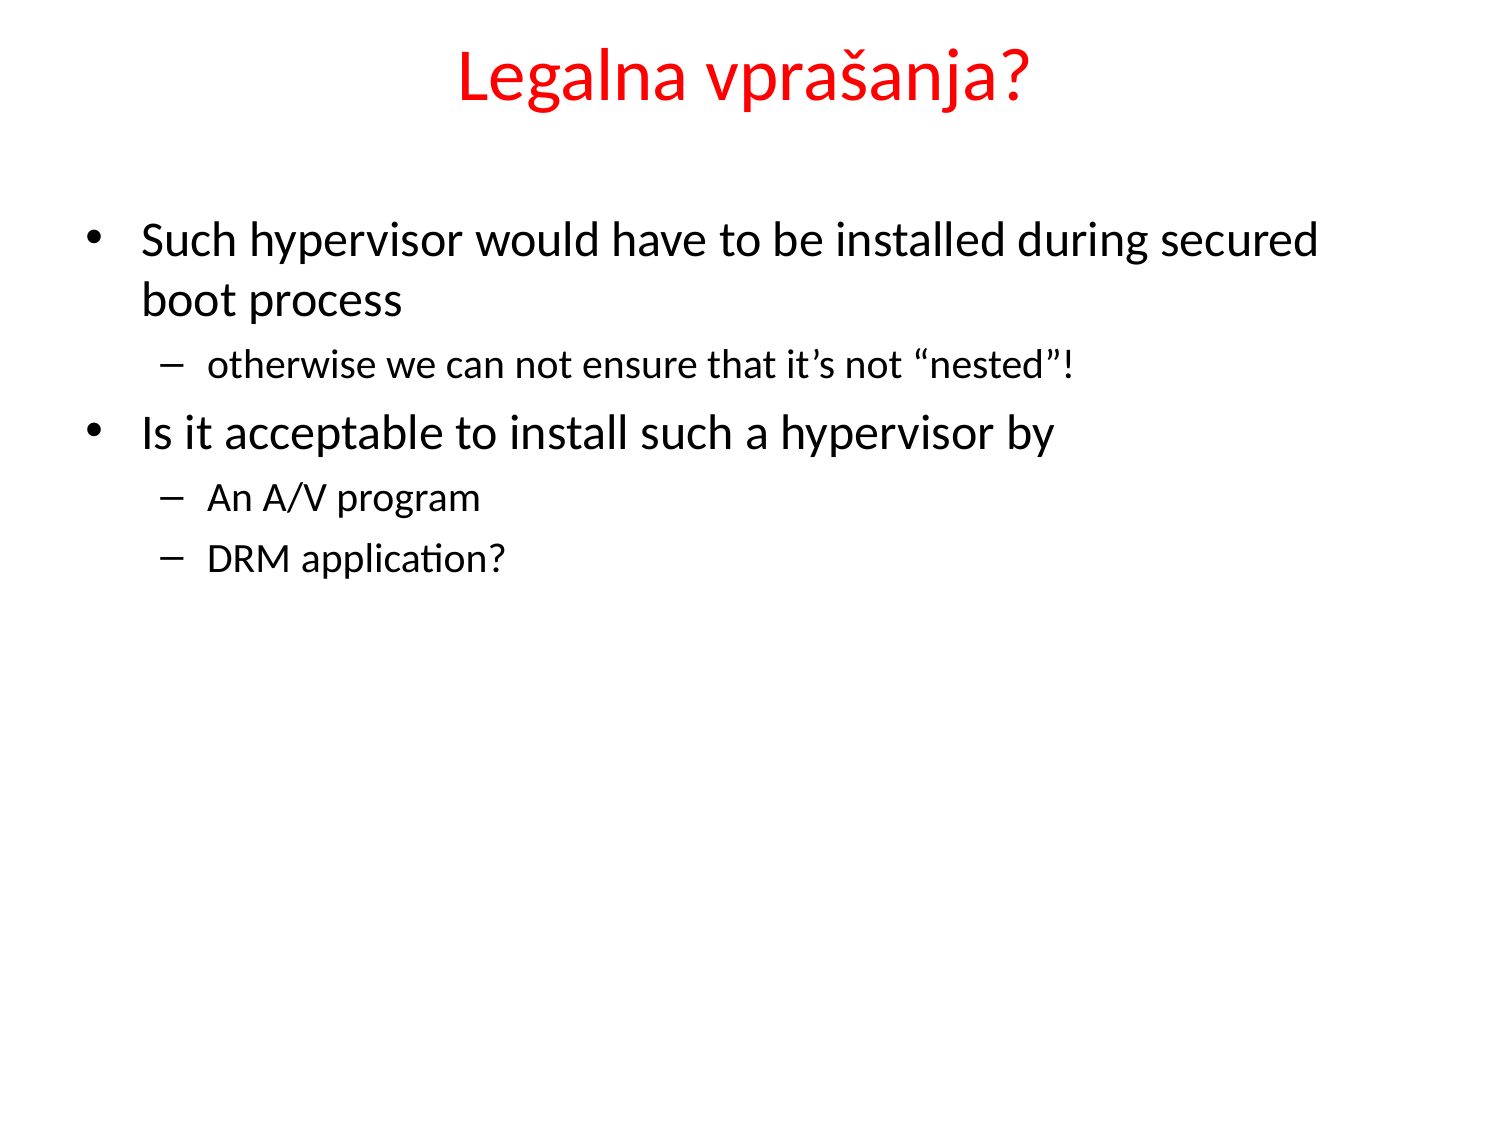

# Legalna vprašanja?
Such hypervisor would have to be installed during secured boot process
otherwise we can not ensure that it’s not “nested”!
Is it acceptable to install such a hypervisor by
An A/V program
DRM application?